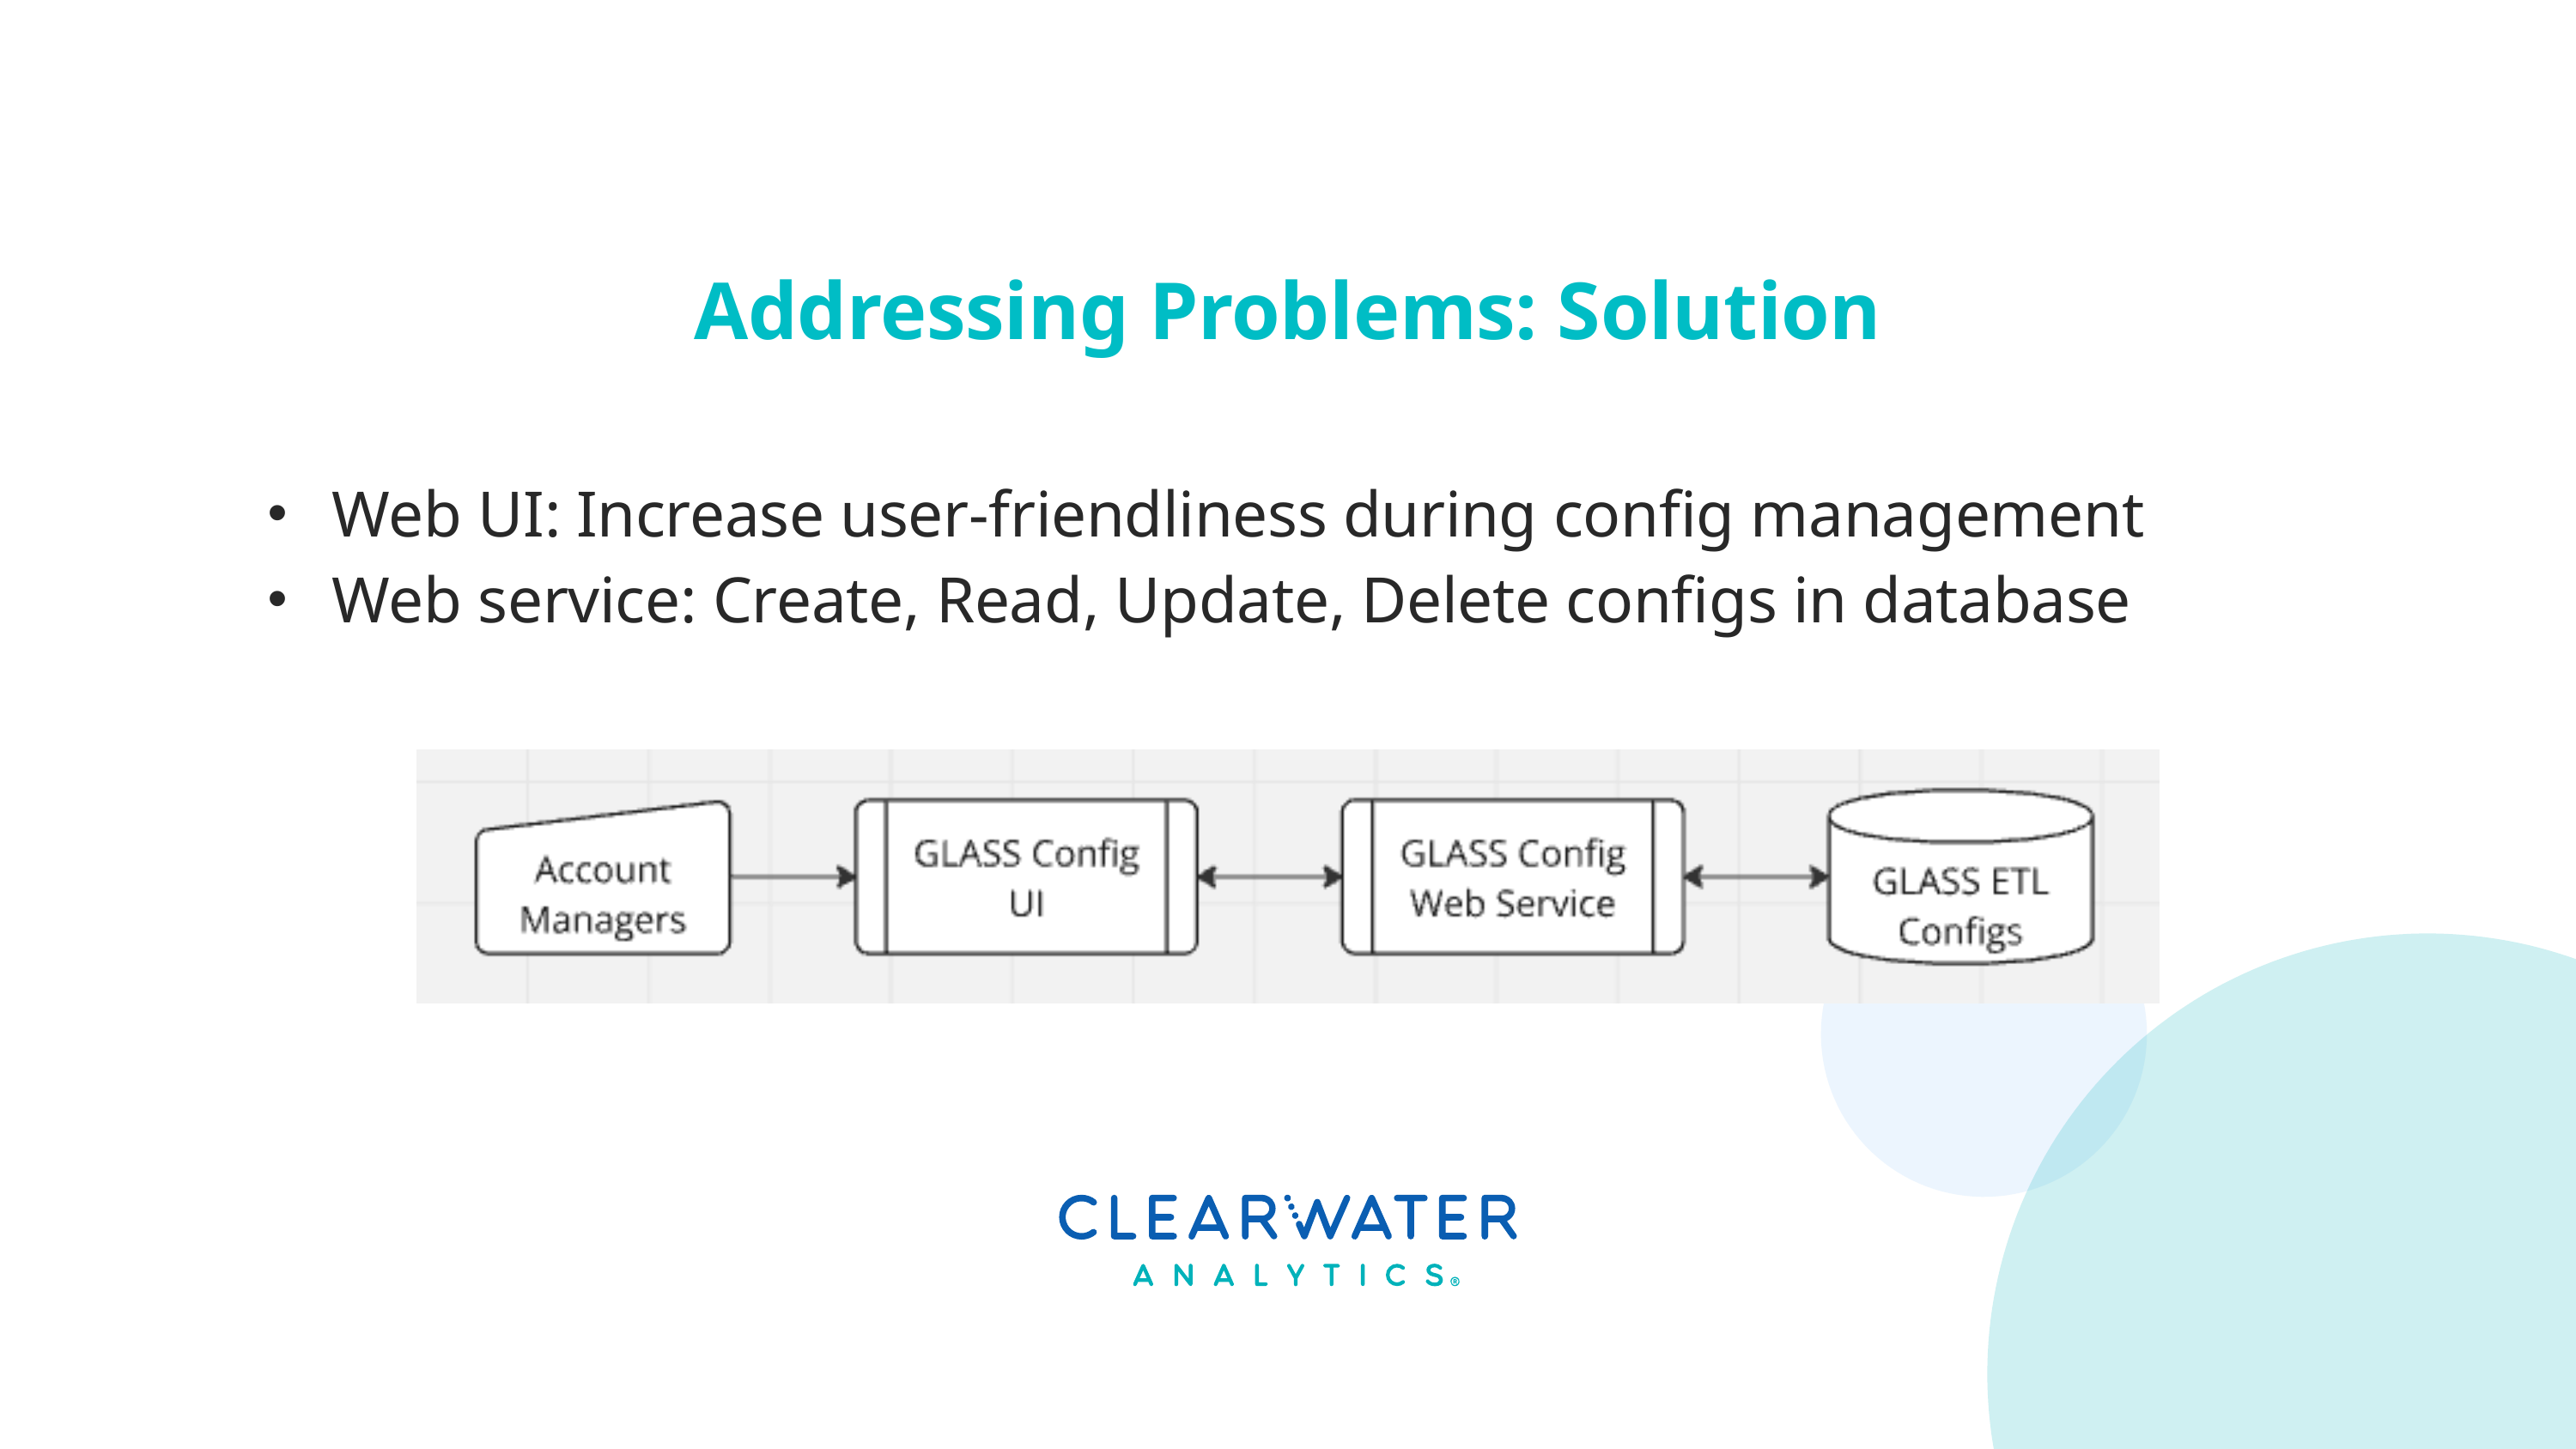

# Addressing Problems: Solution
Web UI: Increase user-friendliness during config management
Web service: Create, Read, Update, Delete configs in database